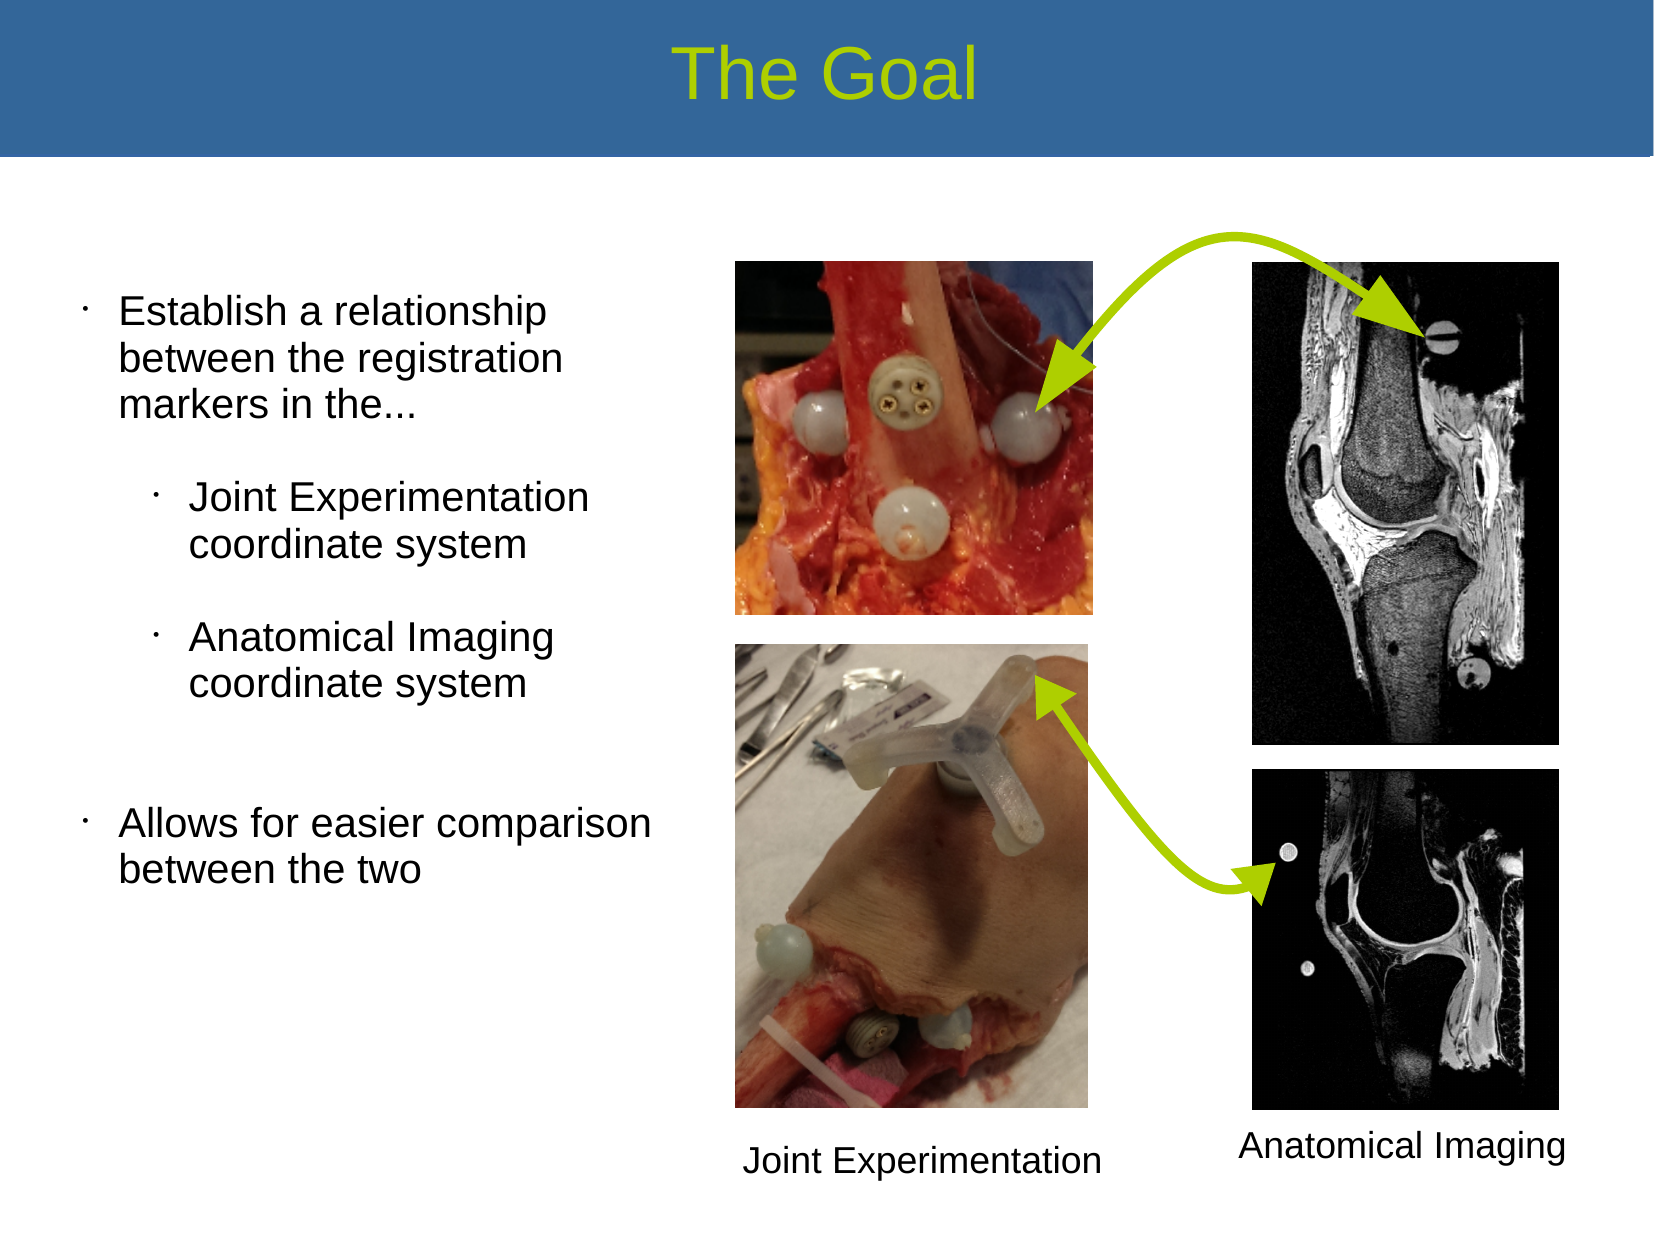

The Goal
Establish a relationship between the registration markers in the...
Joint Experimentation coordinate system
Anatomical Imaging coordinate system
Allows for easier comparison between the two
Anatomical Imaging
Joint Experimentation